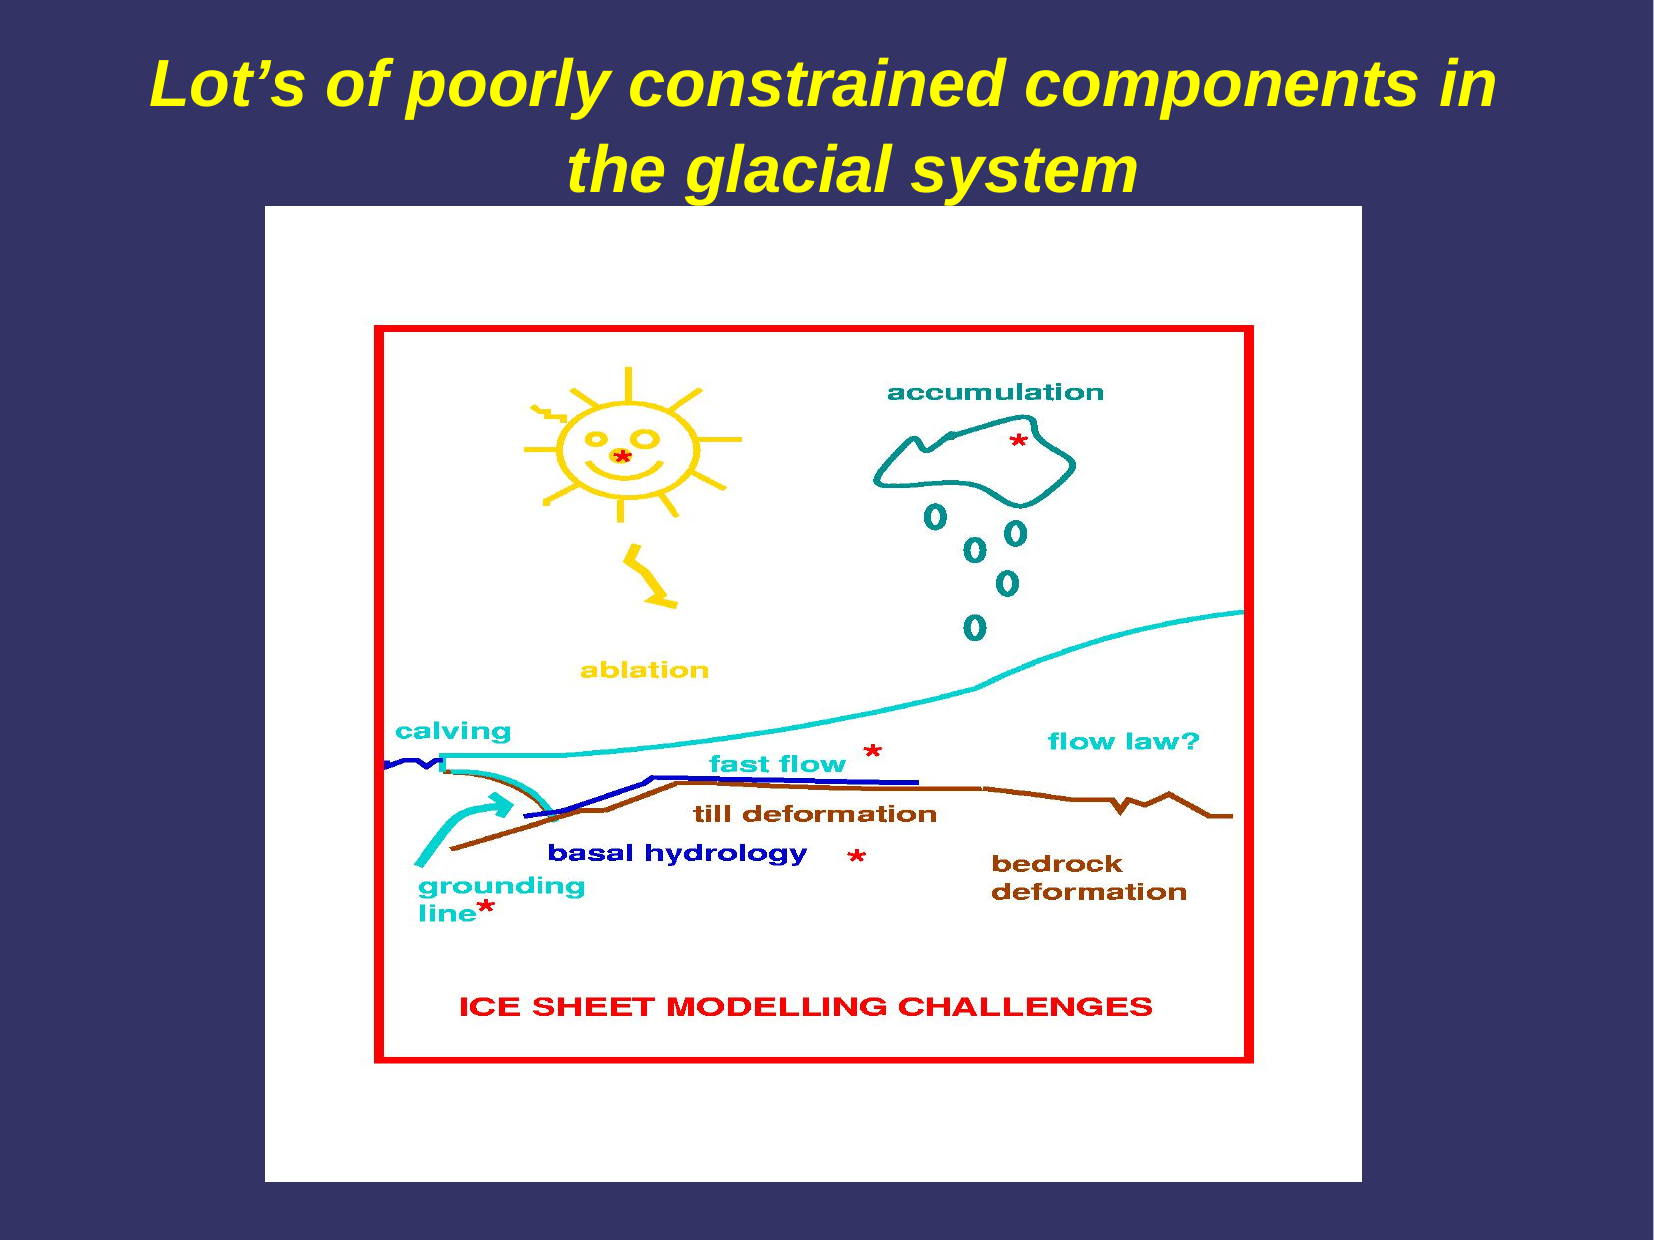

# Lot’s of poorly constrained components in the glacial system